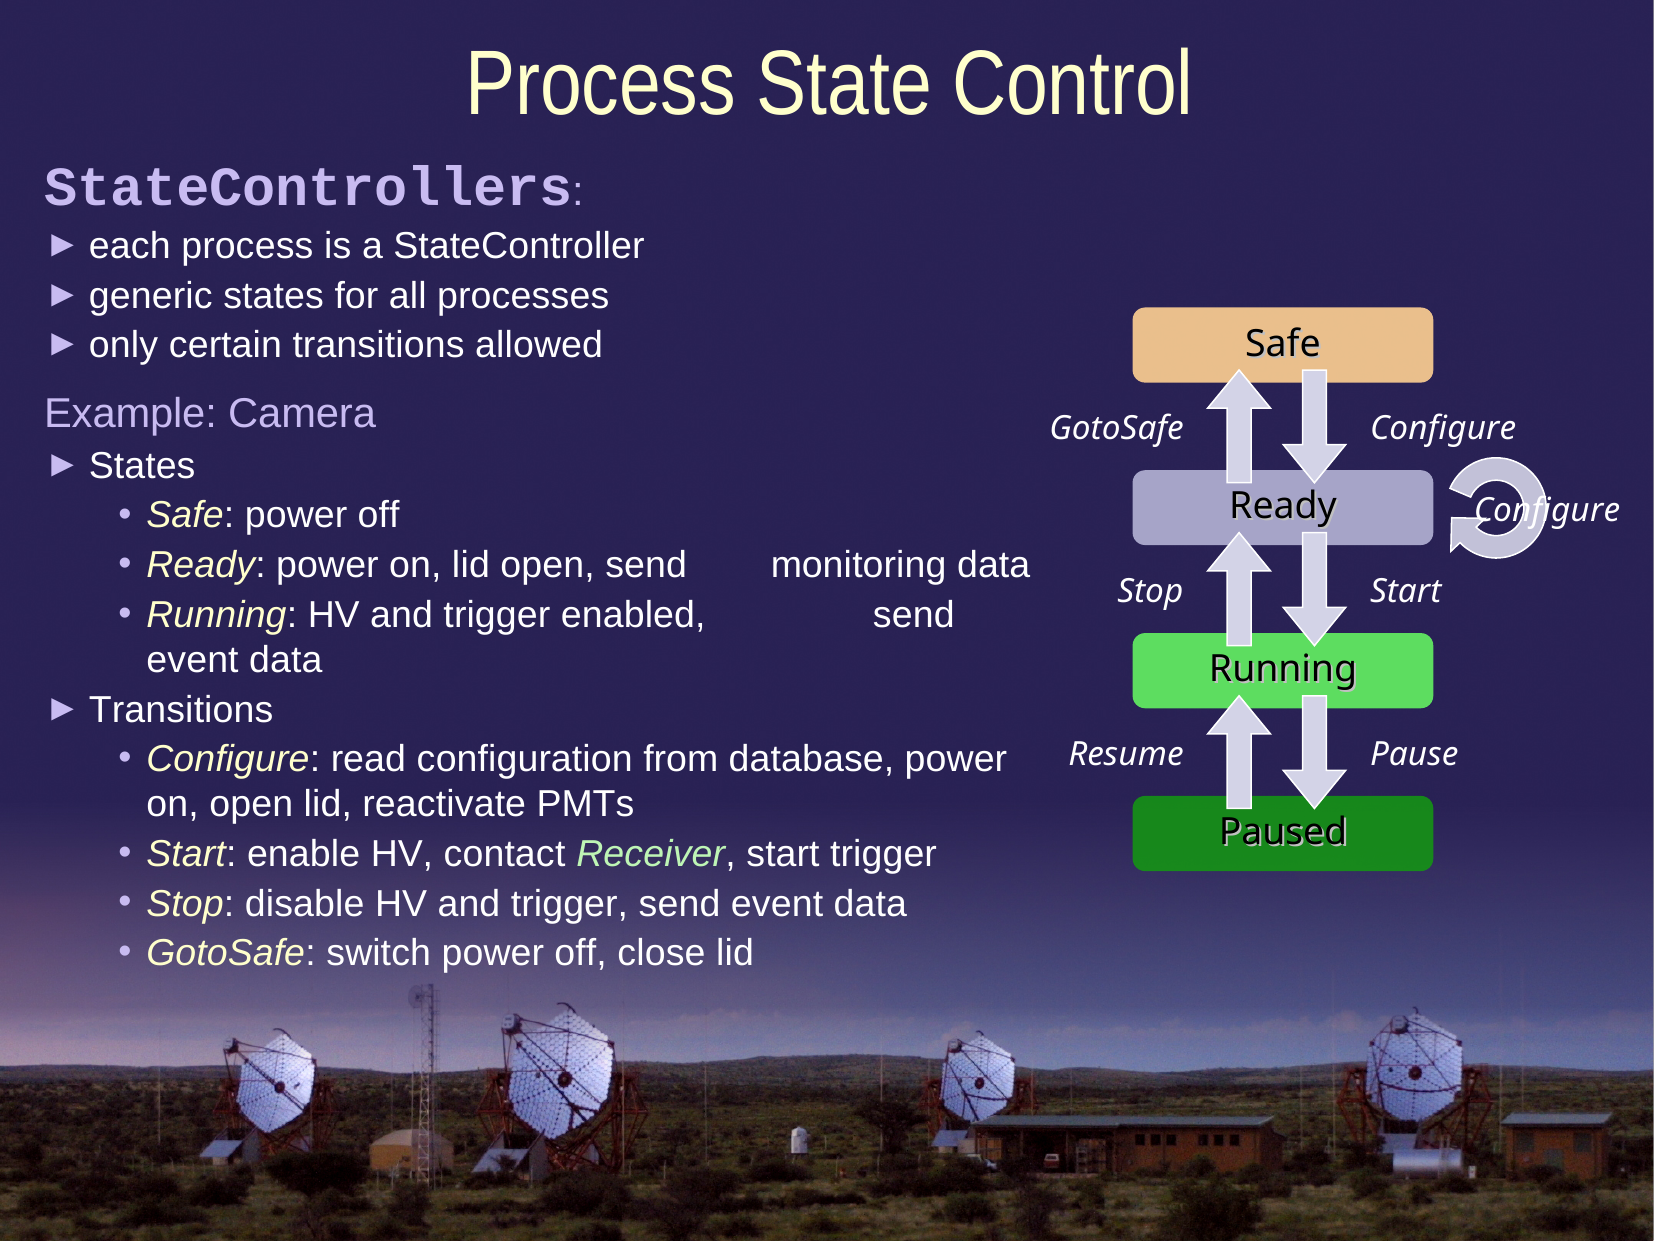

# Process State Control
StateControllers:
each process is a StateController
generic states for all processes
only certain transitions allowed
Example: Camera
States
Safe: power off
Ready: power on, lid open, send monitoring data
Running: HV and trigger enabled, send event data
Transitions
Configure: read configuration from database, power on, open lid, reactivate PMTs
Start: enable HV, contact Receiver, start trigger
Stop: disable HV and trigger, send event data
GotoSafe: switch power off, close lid
Safe
GotoSafe
Configure
Ready
Configure
Stop
Start
Running
Resume
Pause
Paused